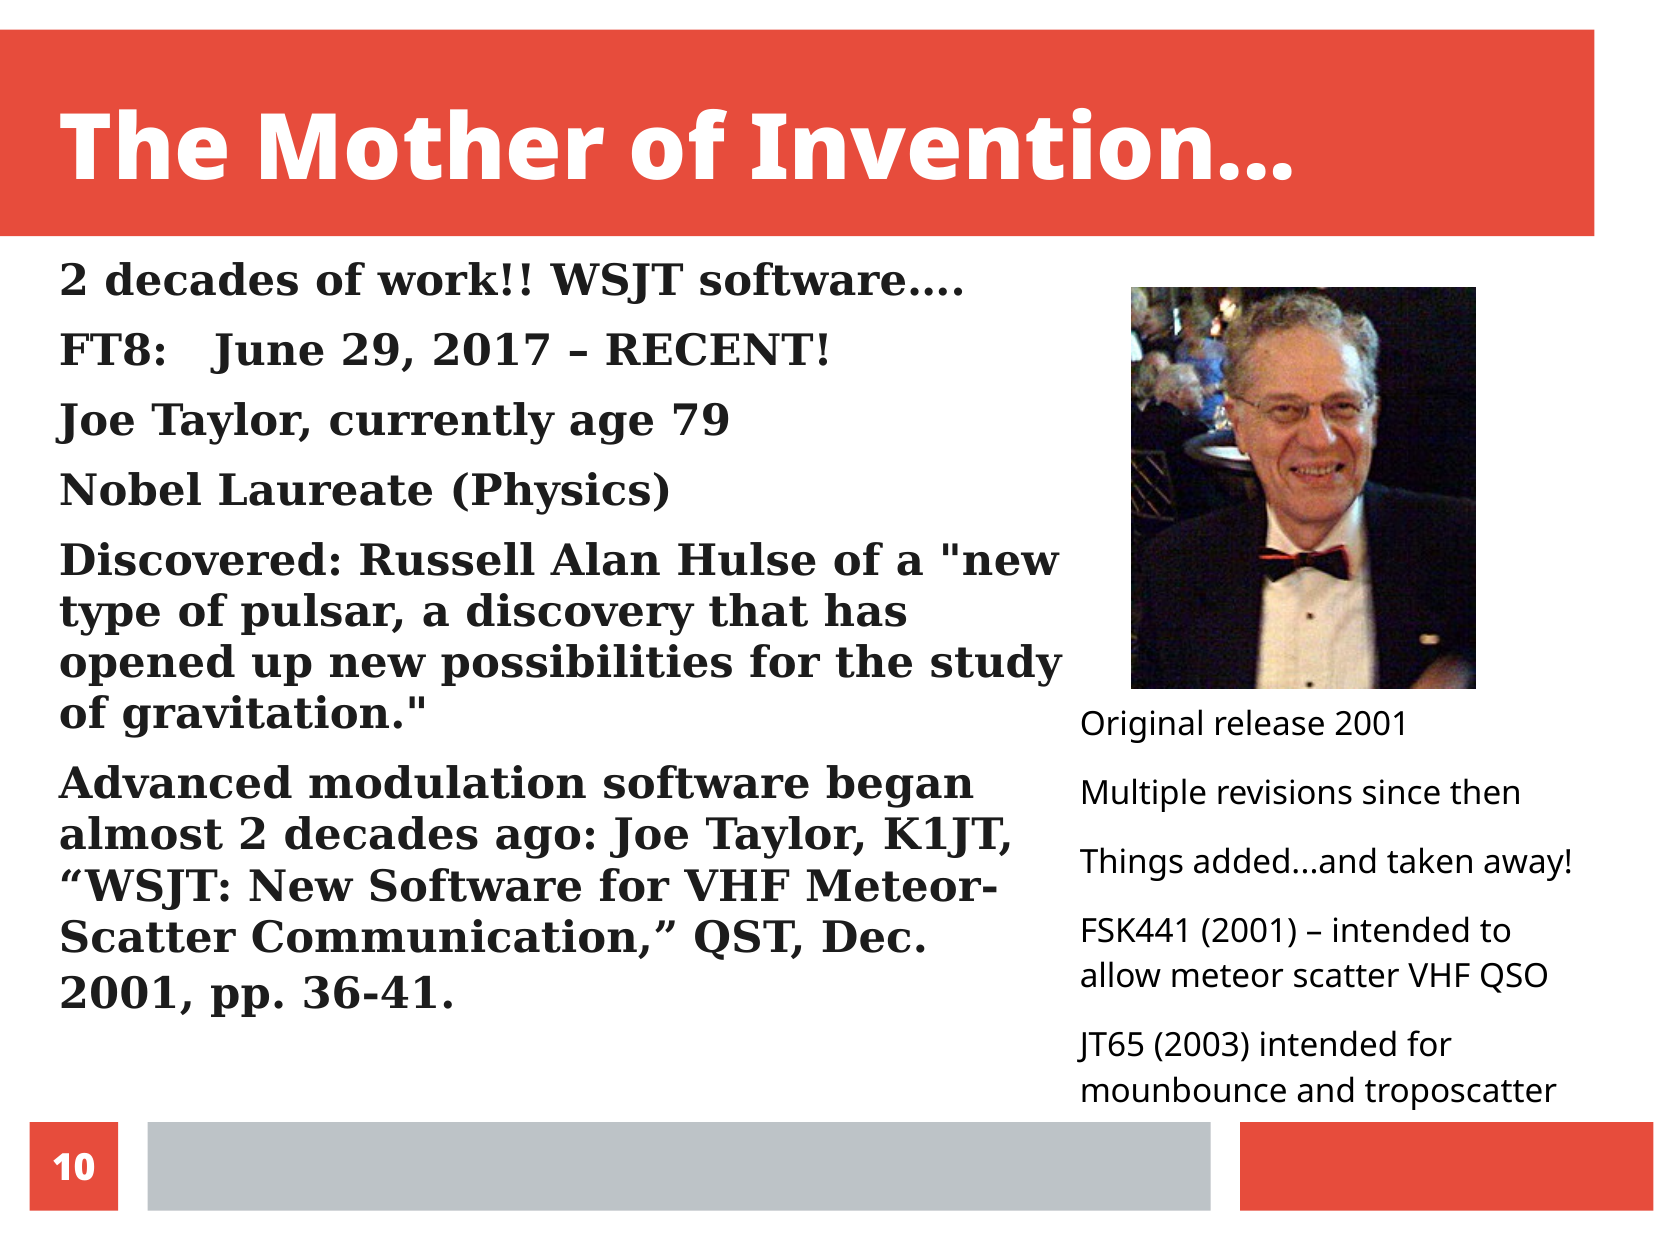

# The Mother of Invention...
2 decades of work!! WSJT software….
FT8: June 29, 2017 – RECENT!
Joe Taylor, currently age 79
Nobel Laureate (Physics)
Discovered: Russell Alan Hulse of a "new type of pulsar, a discovery that has opened up new possibilities for the study of gravitation."
Advanced modulation software began almost 2 decades ago: Joe Taylor, K1JT, “WSJT: New Software for VHF Meteor-Scatter Communication,” QST, Dec. 2001, pp. 36-41.
Original release 2001
Multiple revisions since then
Things added...and taken away!
FSK441 (2001) – intended to allow meteor scatter VHF QSO
JT65 (2003) intended for mounbounce and troposcatter
10